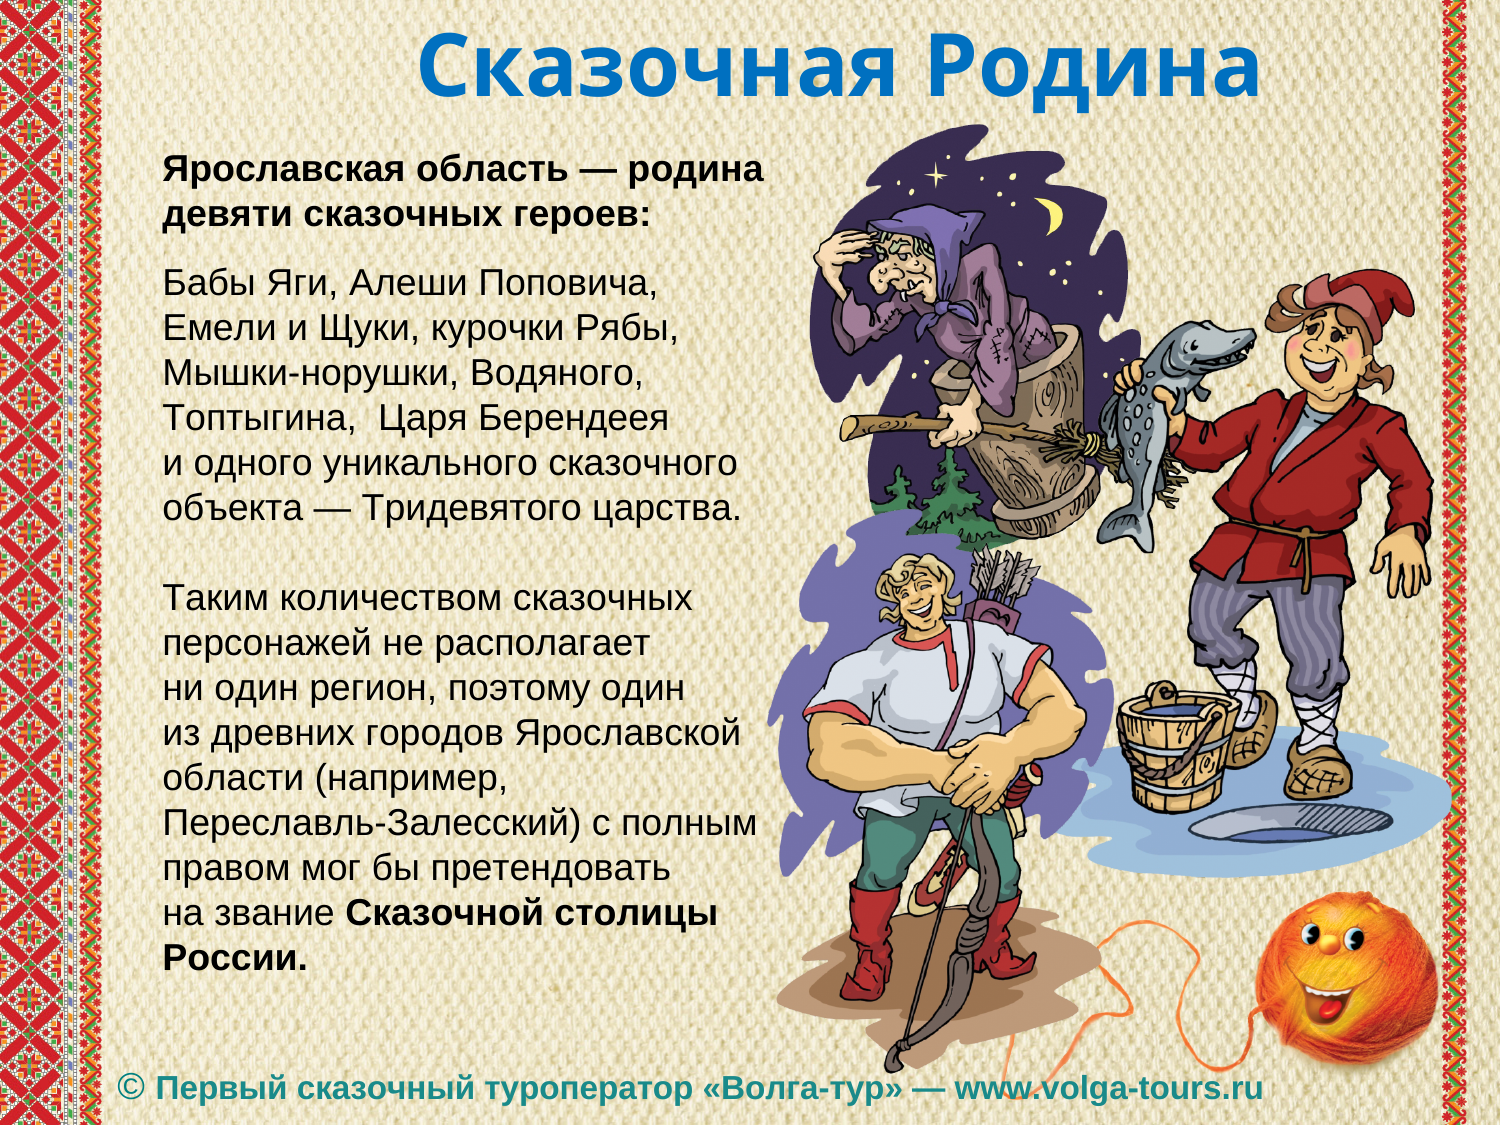

Сказочная Родина
Ярославская область — родина девяти сказочных героев:
Бабы Яги, Алеши Поповича,
Емели и Щуки, курочки Рябы, Мышки-норушки, Водяного, Топтыгина, Царя Берендеея
и одного уникального сказочного объекта — Тридевятого царства.
Таким количеством сказочных персонажей не располагает
ни один регион, поэтому один
из древних городов Ярославской области (например,
Переславль-Залесский) с полным правом мог бы претендовать
на звание Сказочной столицы России.
© Первый сказочный туроператор «Волга-тур» — www.volga-tours.ru